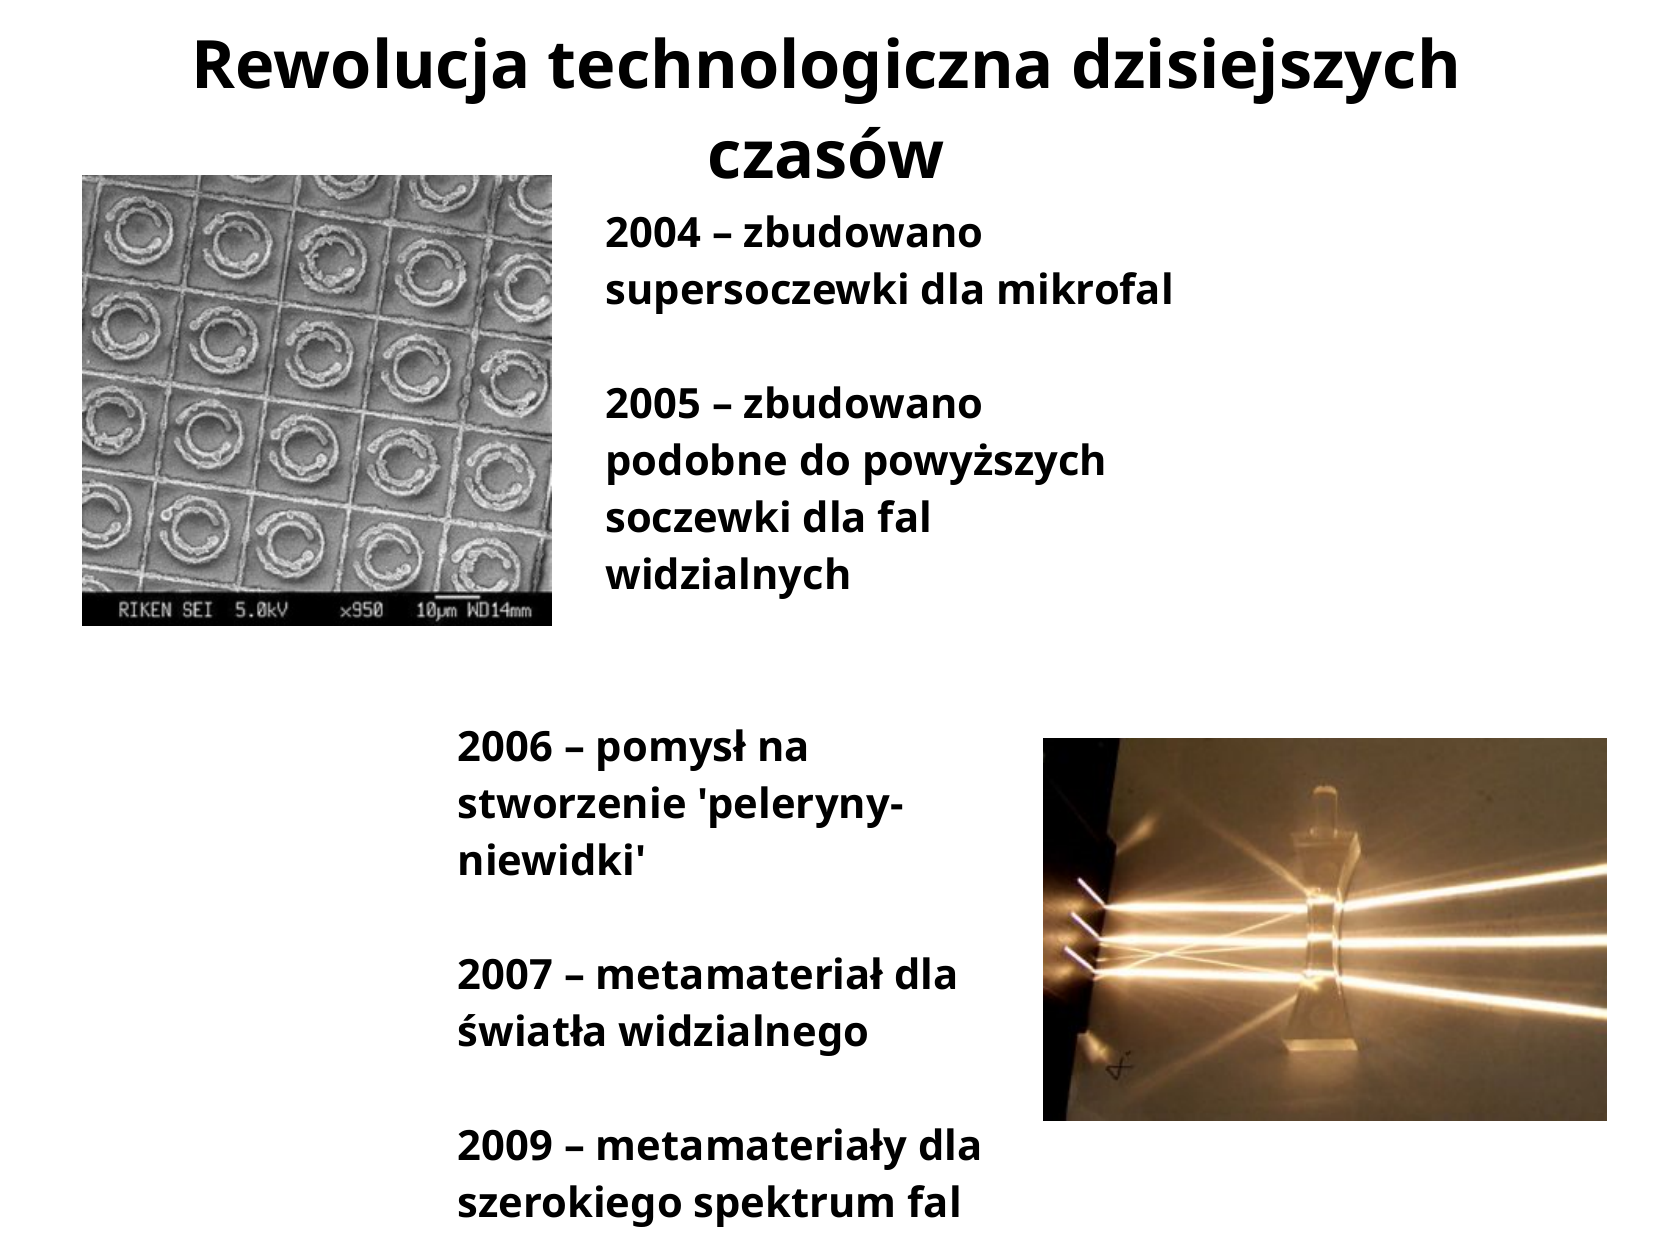

# Rewolucja technologiczna dzisiejszych czasów
2004 – zbudowano supersoczewki dla mikrofal
2005 – zbudowano podobne do powyższych soczewki dla fal widzialnych
2006 – pomysł na stworzenie 'peleryny-niewidki'
2007 – metamateriał dla światła widzialnego
2009 – metamateriały dla szerokiego spektrum fal